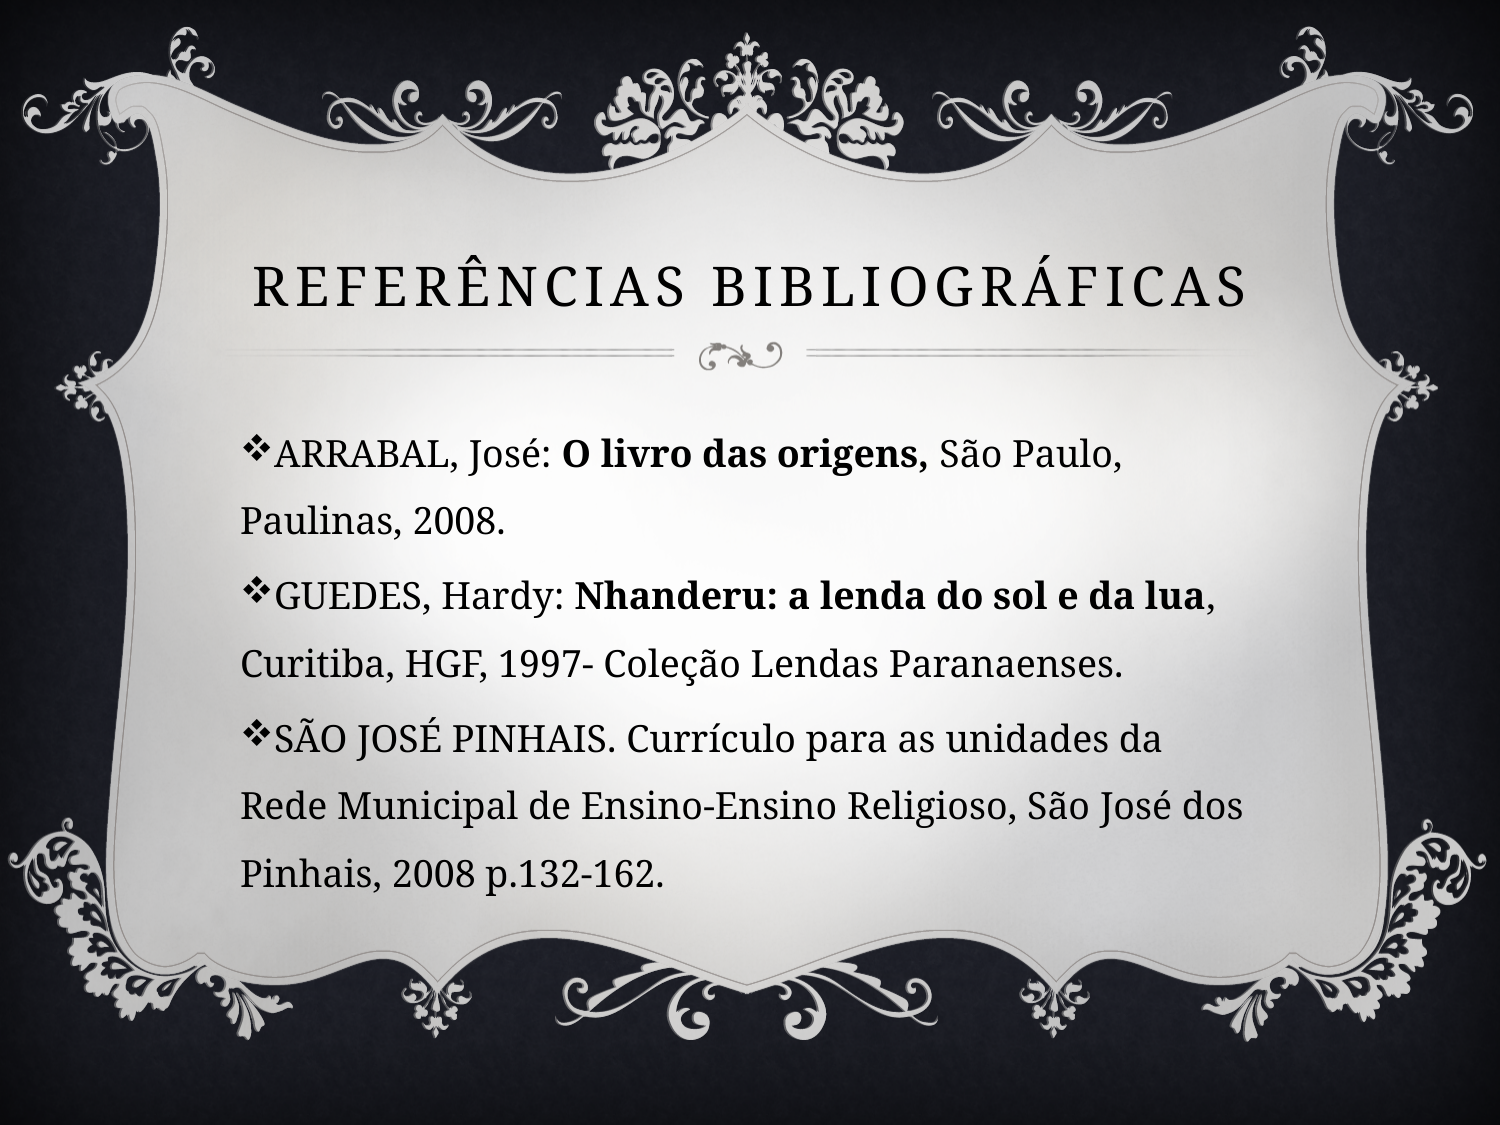

# REFERÊNCIAS BIBLIOGRÁFICAS
ARRABAL, José: O livro das origens, São Paulo, Paulinas, 2008.
GUEDES, Hardy: Nhanderu: a lenda do sol e da lua, Curitiba, HGF, 1997- Coleção Lendas Paranaenses.
SÃO JOSÉ PINHAIS. Currículo para as unidades da Rede Municipal de Ensino-Ensino Religioso, São José dos Pinhais, 2008 p.132-162.